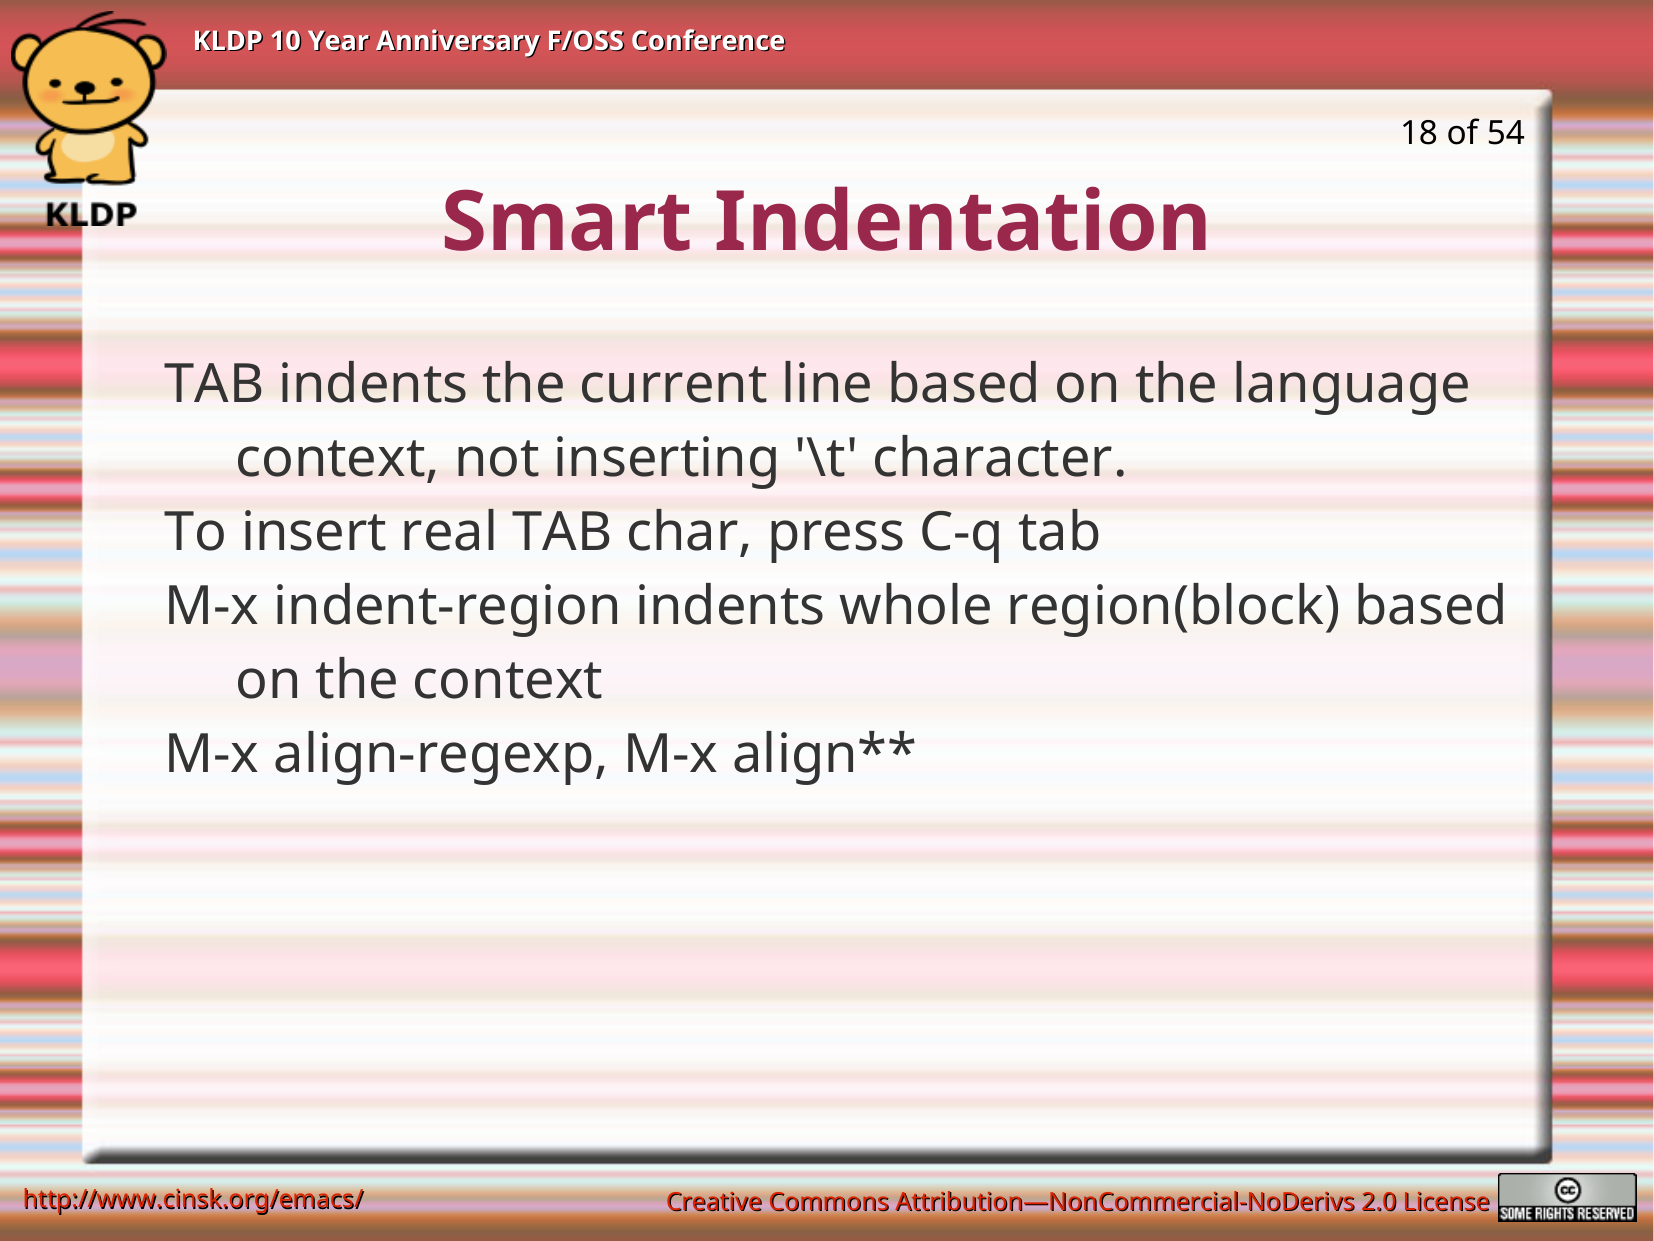

# Smart Indentation
TAB indents the current line based on the language context, not inserting '\t' character.
To insert real TAB char, press C-q tab
M-x indent-region indents whole region(block) based on the context
M-x align-regexp, M-x align**